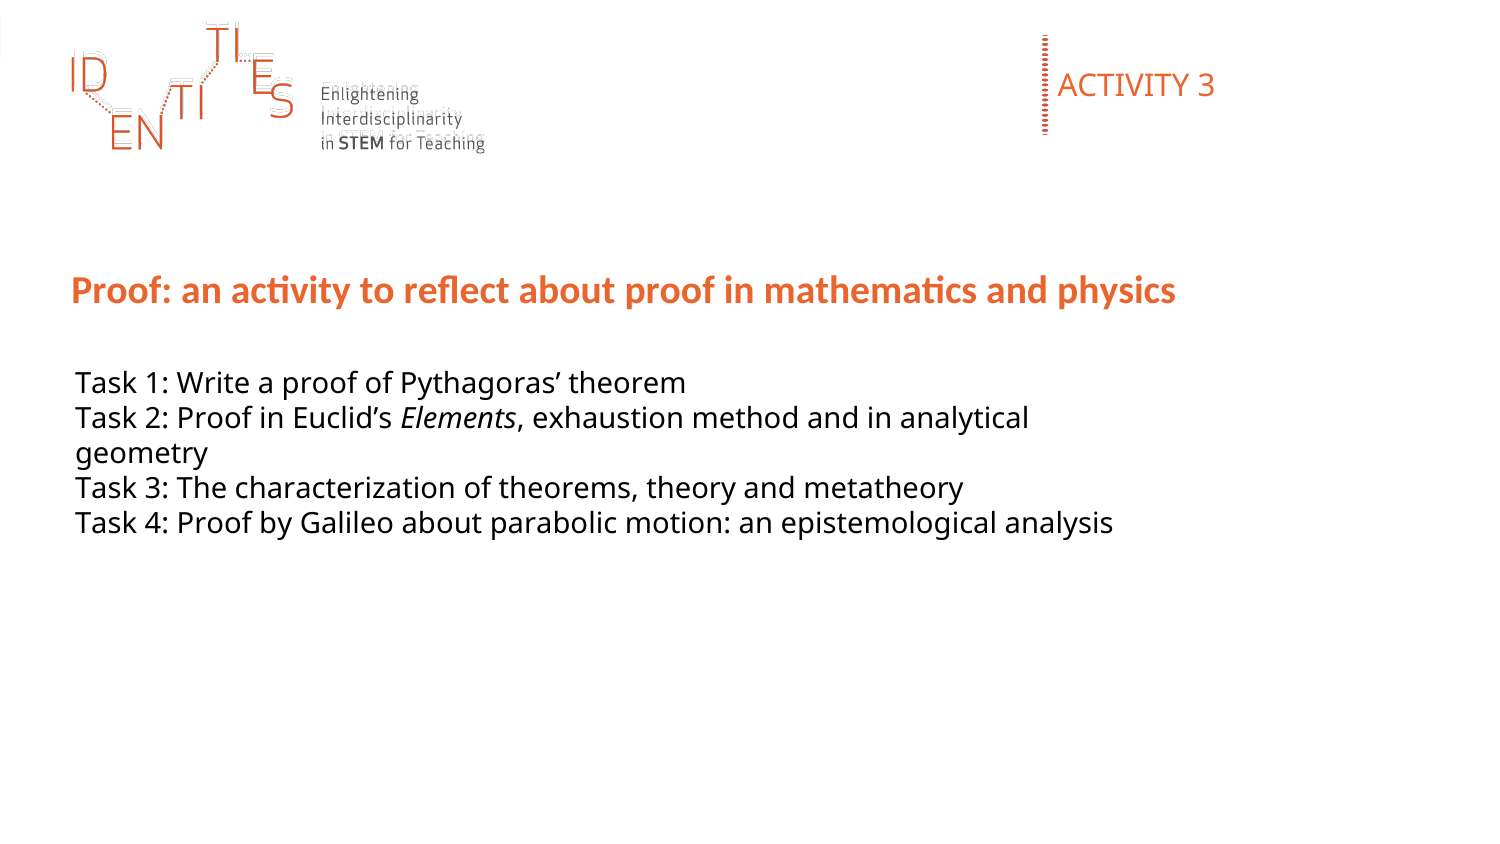

ACTIVITY 3
Proof: an activity to reflect about proof in mathematics and physics
Task 1: Write a proof of Pythagoras’ theorem
Task 2: Proof in Euclid’s Elements, exhaustion method and in analytical geometry
Task 3: The characterization of theorems, theory and metatheory
Task 4: Proof by Galileo about parabolic motion: an epistemological analysis